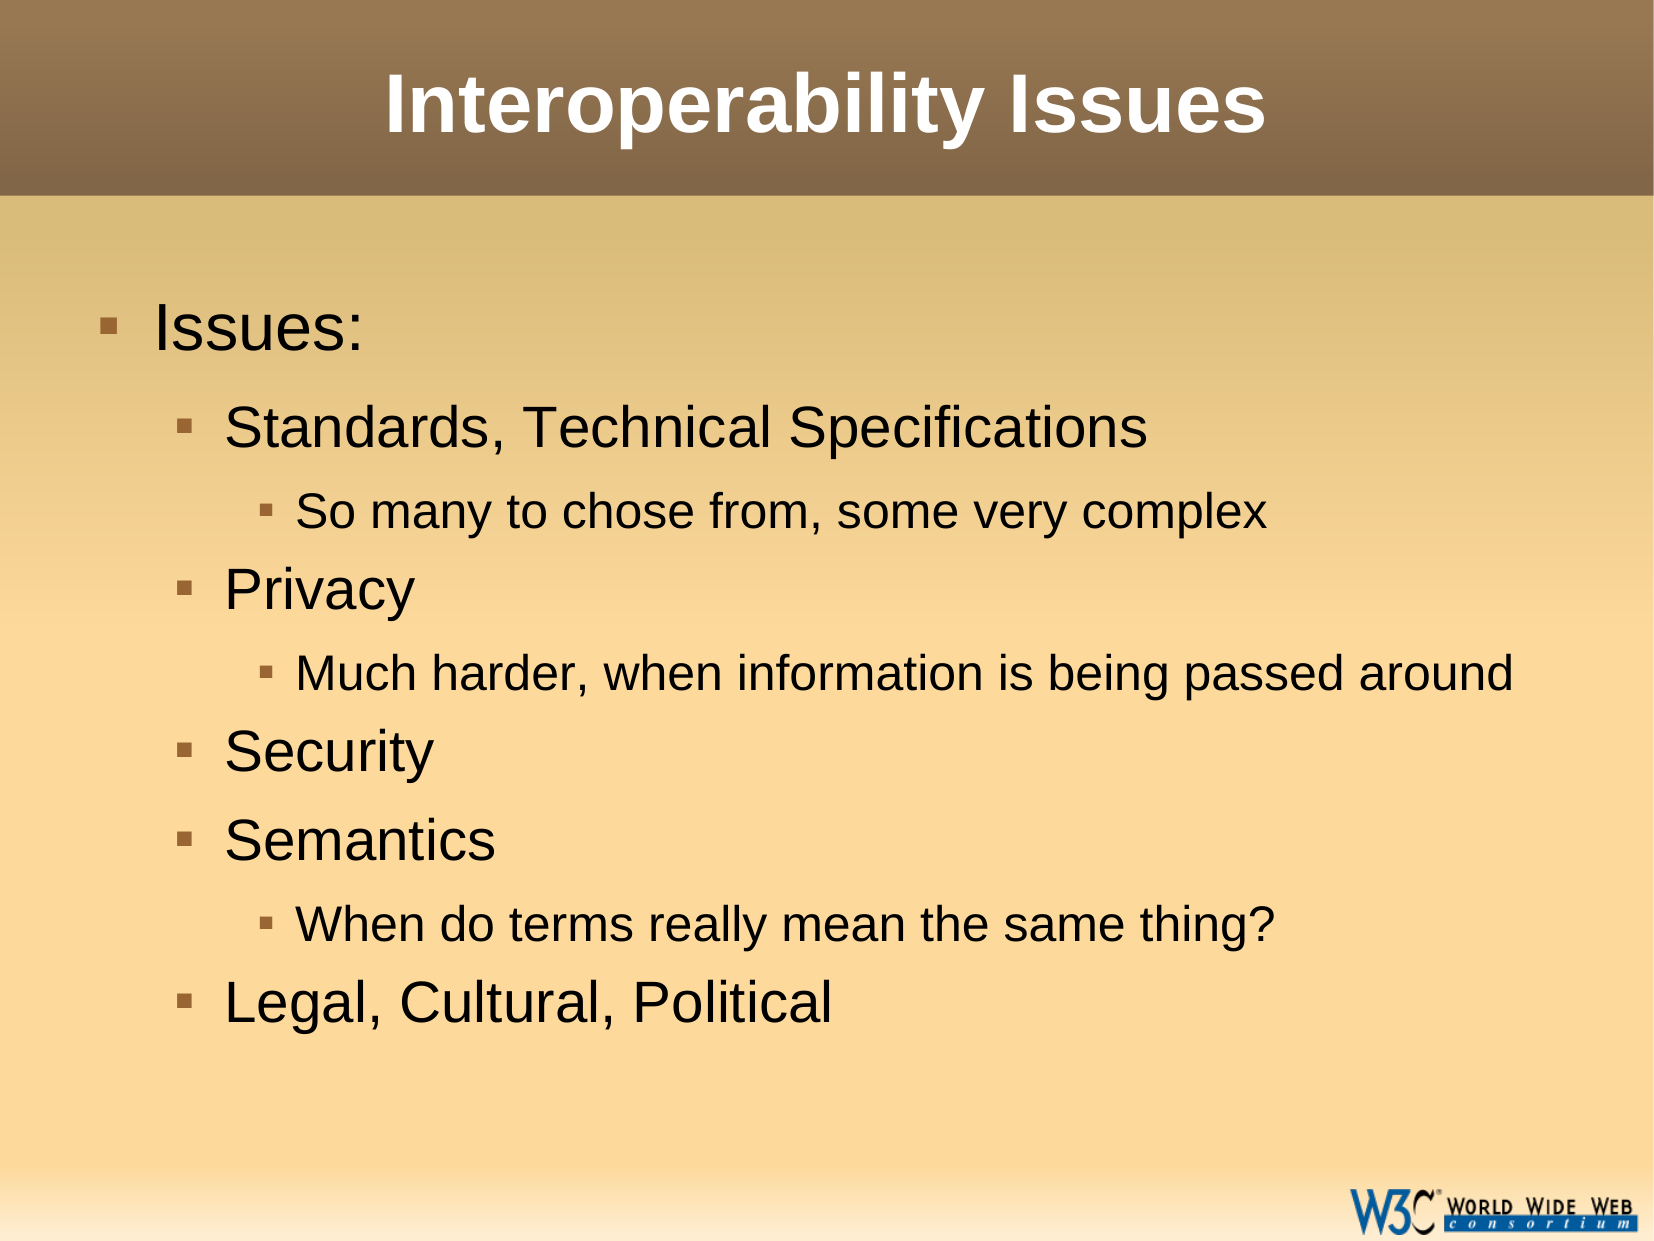

# Interoperability Issues
Issues:
Standards, Technical Specifications
So many to chose from, some very complex
Privacy
Much harder, when information is being passed around
Security
Semantics
When do terms really mean the same thing?
Legal, Cultural, Political